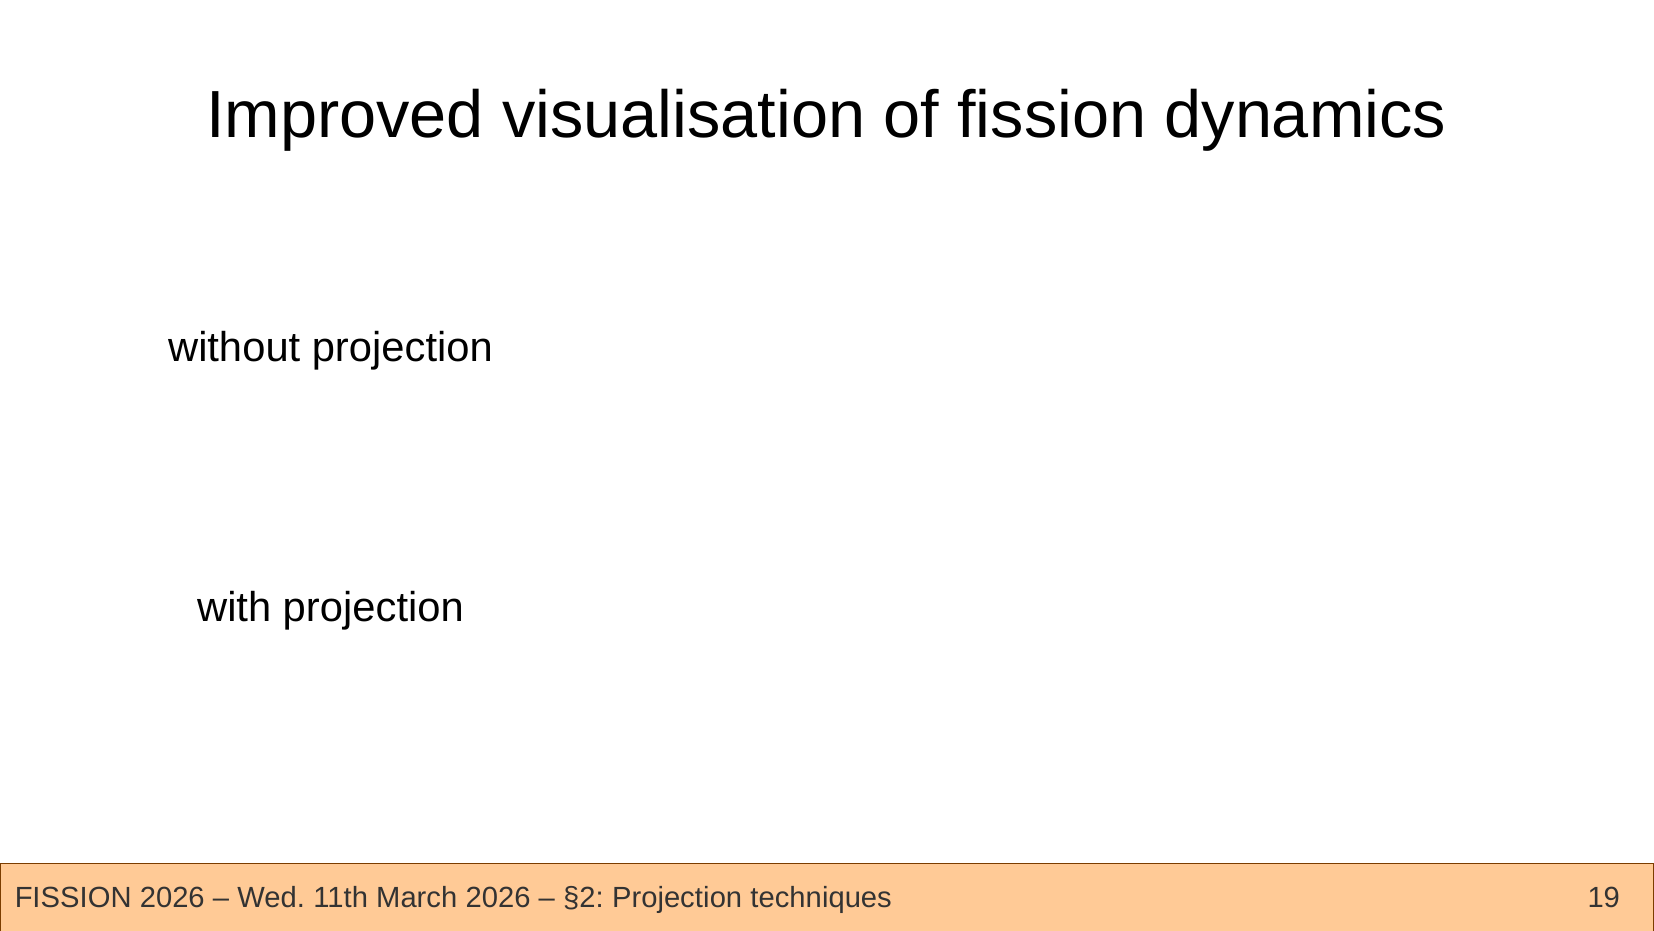

# Improved visualisation of fission dynamics
without projection
with projection
FISSION 2026 – Wed. 11th March 2026 – §2: Projection techniques